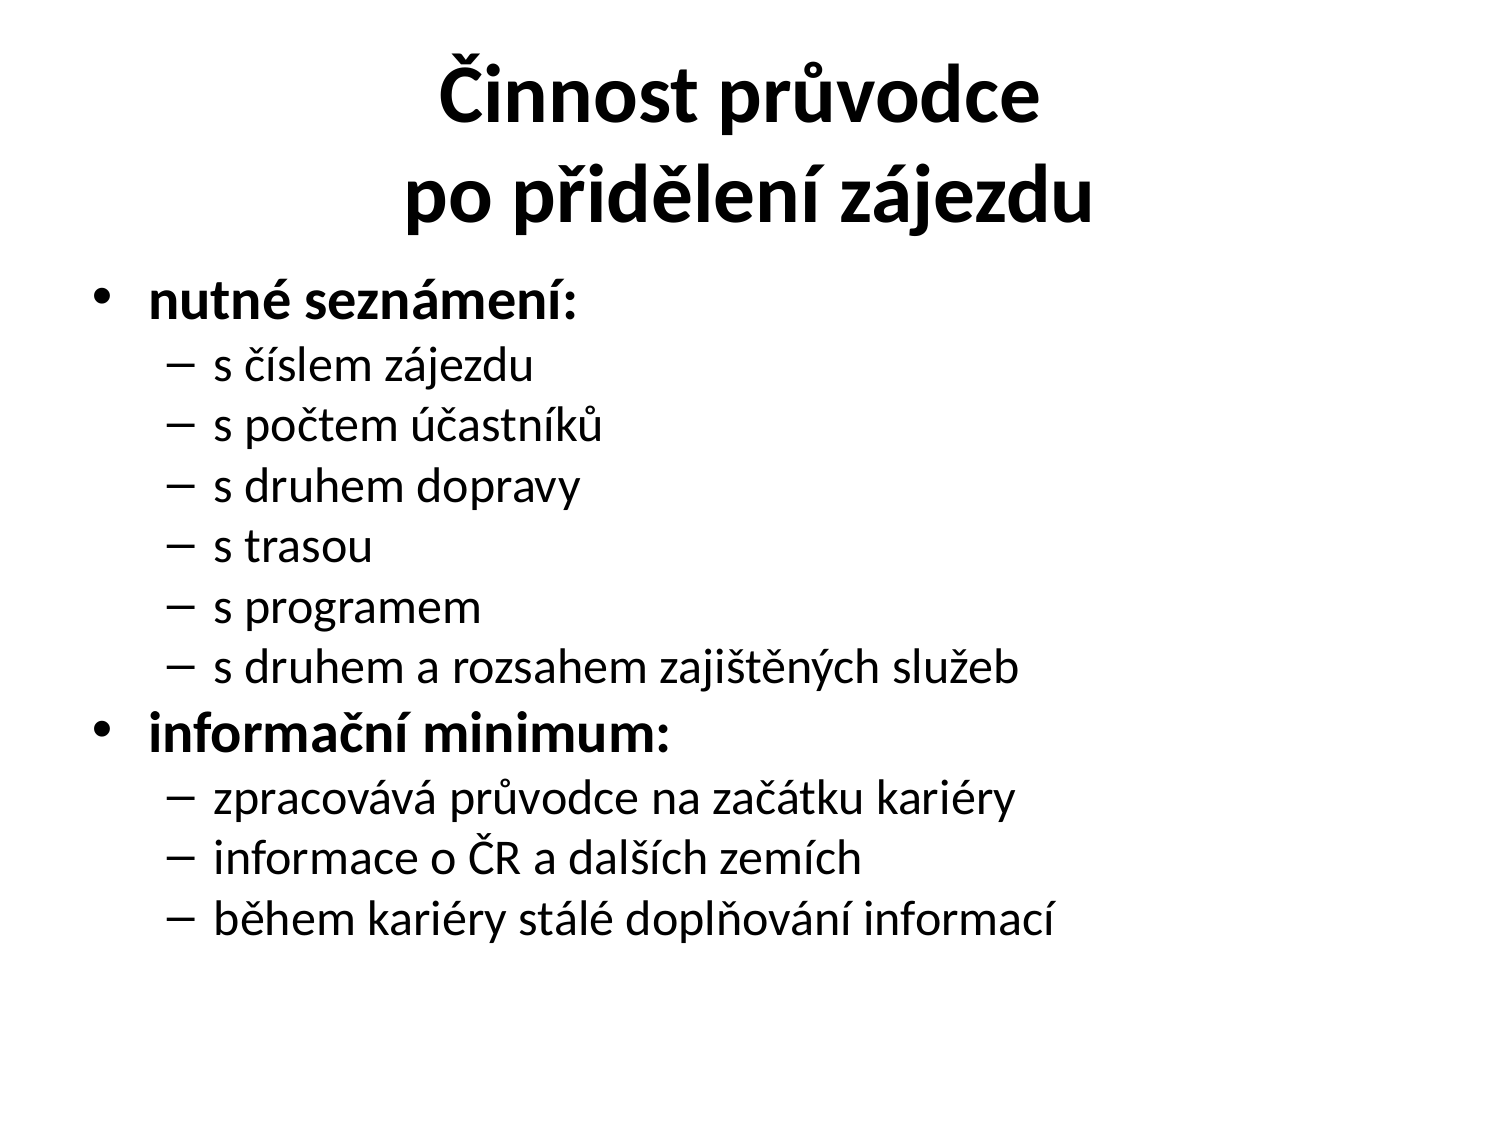

# Činnost průvodce po přidělení zájezdu
nutné seznámení:
s číslem zájezdu
s počtem účastníků
s druhem dopravy
s trasou
s programem
s druhem a rozsahem zajištěných služeb
informační minimum:
zpracovává průvodce na začátku kariéry
informace o ČR a dalších zemích
během kariéry stálé doplňování informací